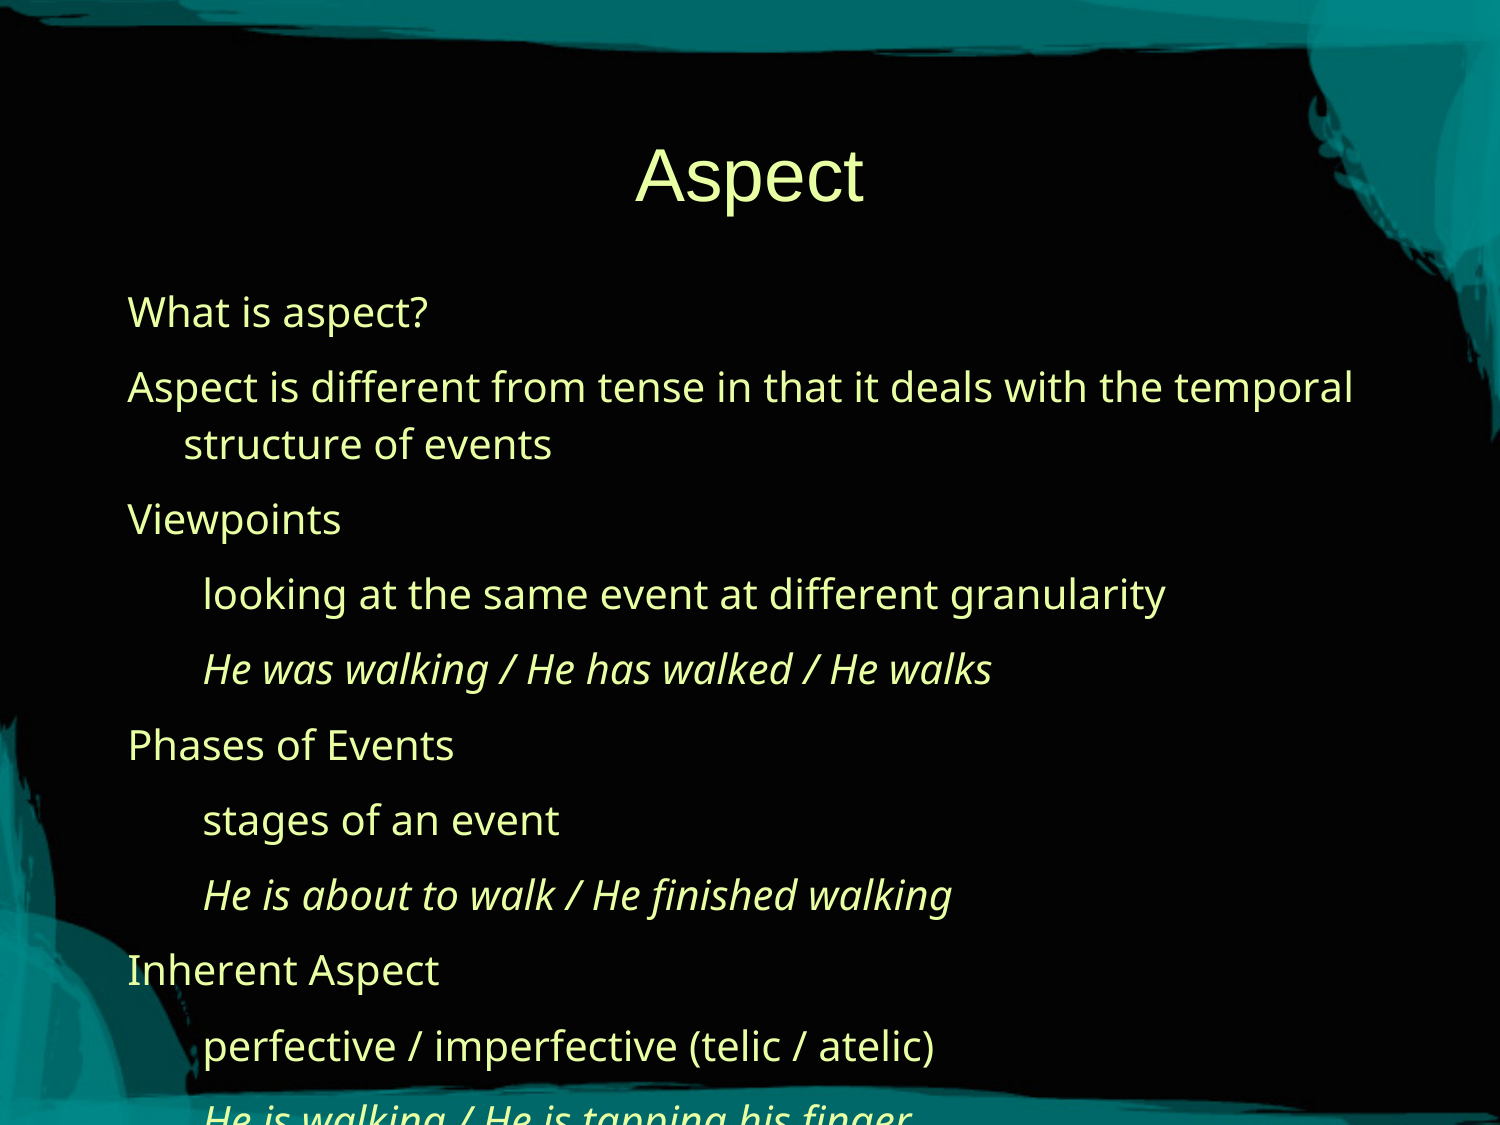

# Aspect
What is aspect?
Aspect is different from tense in that it deals with the temporal structure of events
Viewpoints
looking at the same event at different granularity
He was walking / He has walked / He walks
Phases of Events
stages of an event
He is about to walk / He finished walking
Inherent Aspect
perfective / imperfective (telic / atelic)
He is walking / He is tapping his finger